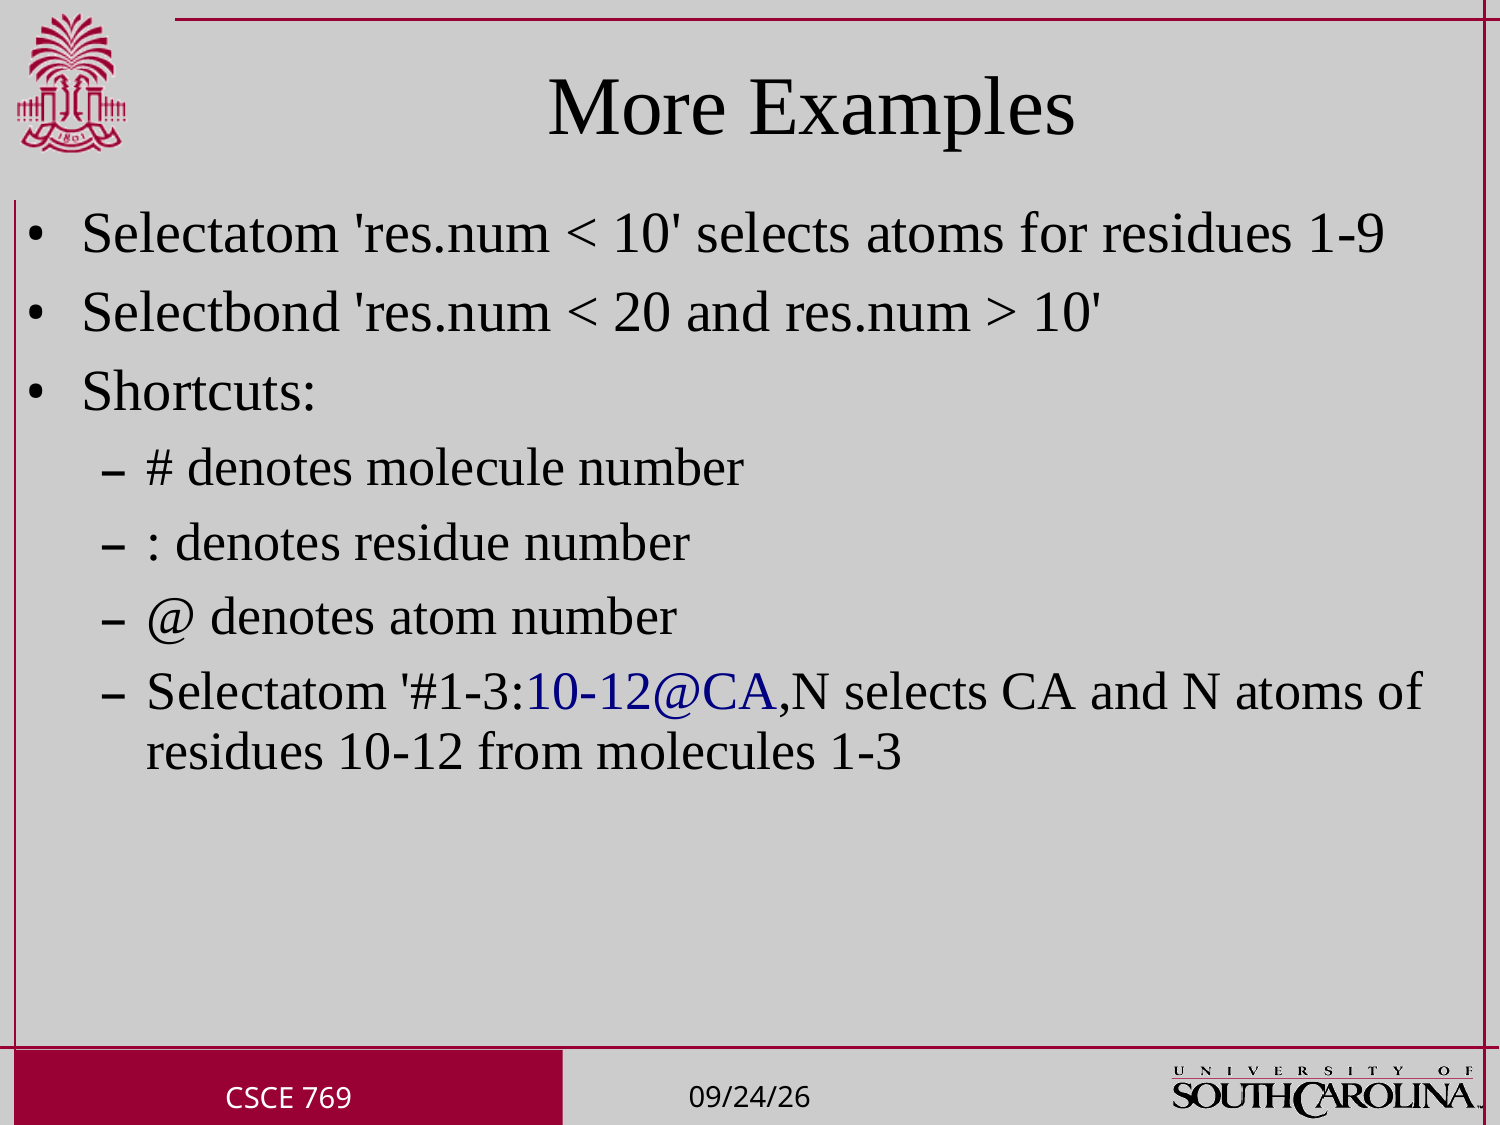

# More Examples
Selectatom 'res.num < 10' selects atoms for residues 1-9
Selectbond 'res.num < 20 and res.num > 10'
Shortcuts:
# denotes molecule number
: denotes residue number
@ denotes atom number
Selectatom '#1-3:10-12@CA,N selects CA and N atoms of residues 10-12 from molecules 1-3